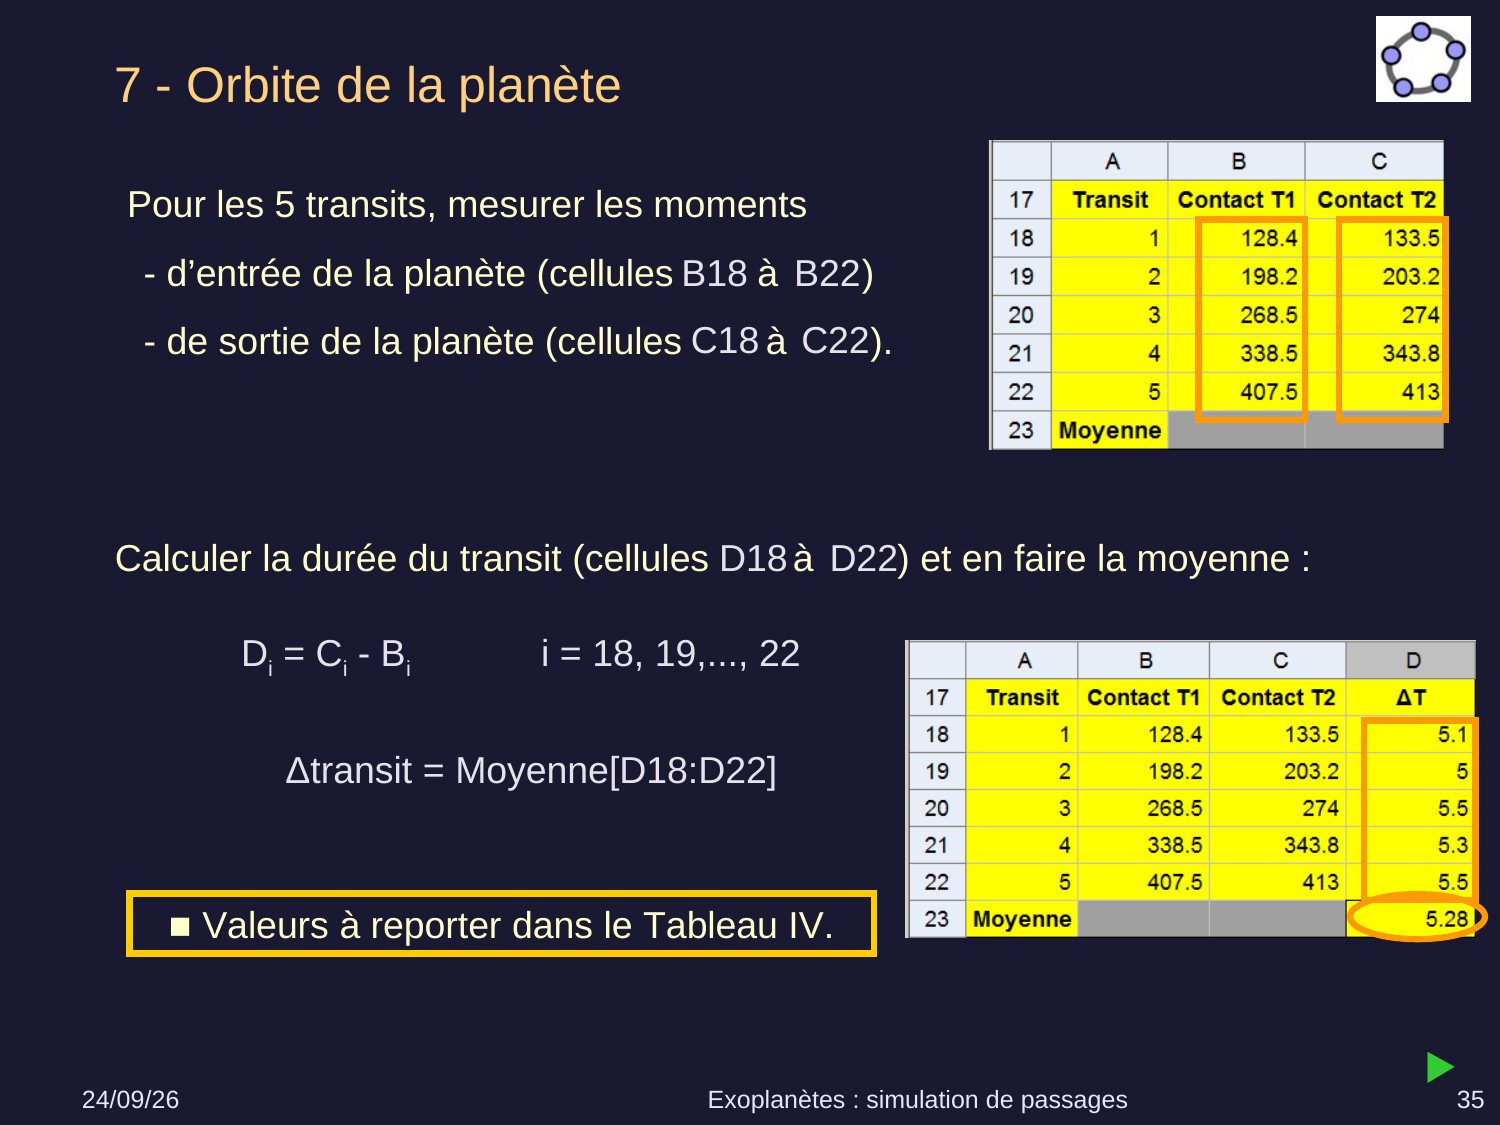

7 - Orbite de la planète
 Pour les 5 transits, mesurer les moments
	- d’entrée de la planète (cellules à )
	- de sortie de la planète (cellules à ).
B18
B22
C18
C22
Calculer la durée du transit (cellules à ) et en faire la moyenne :
D18
D22
Di = Ci - Bi	i = 18, 19,..., 22
Δtransit = Moyenne[D18:D22]
■ Valeurs à reporter dans le Tableau IV.

Exoplanètes : simulation de passages
35